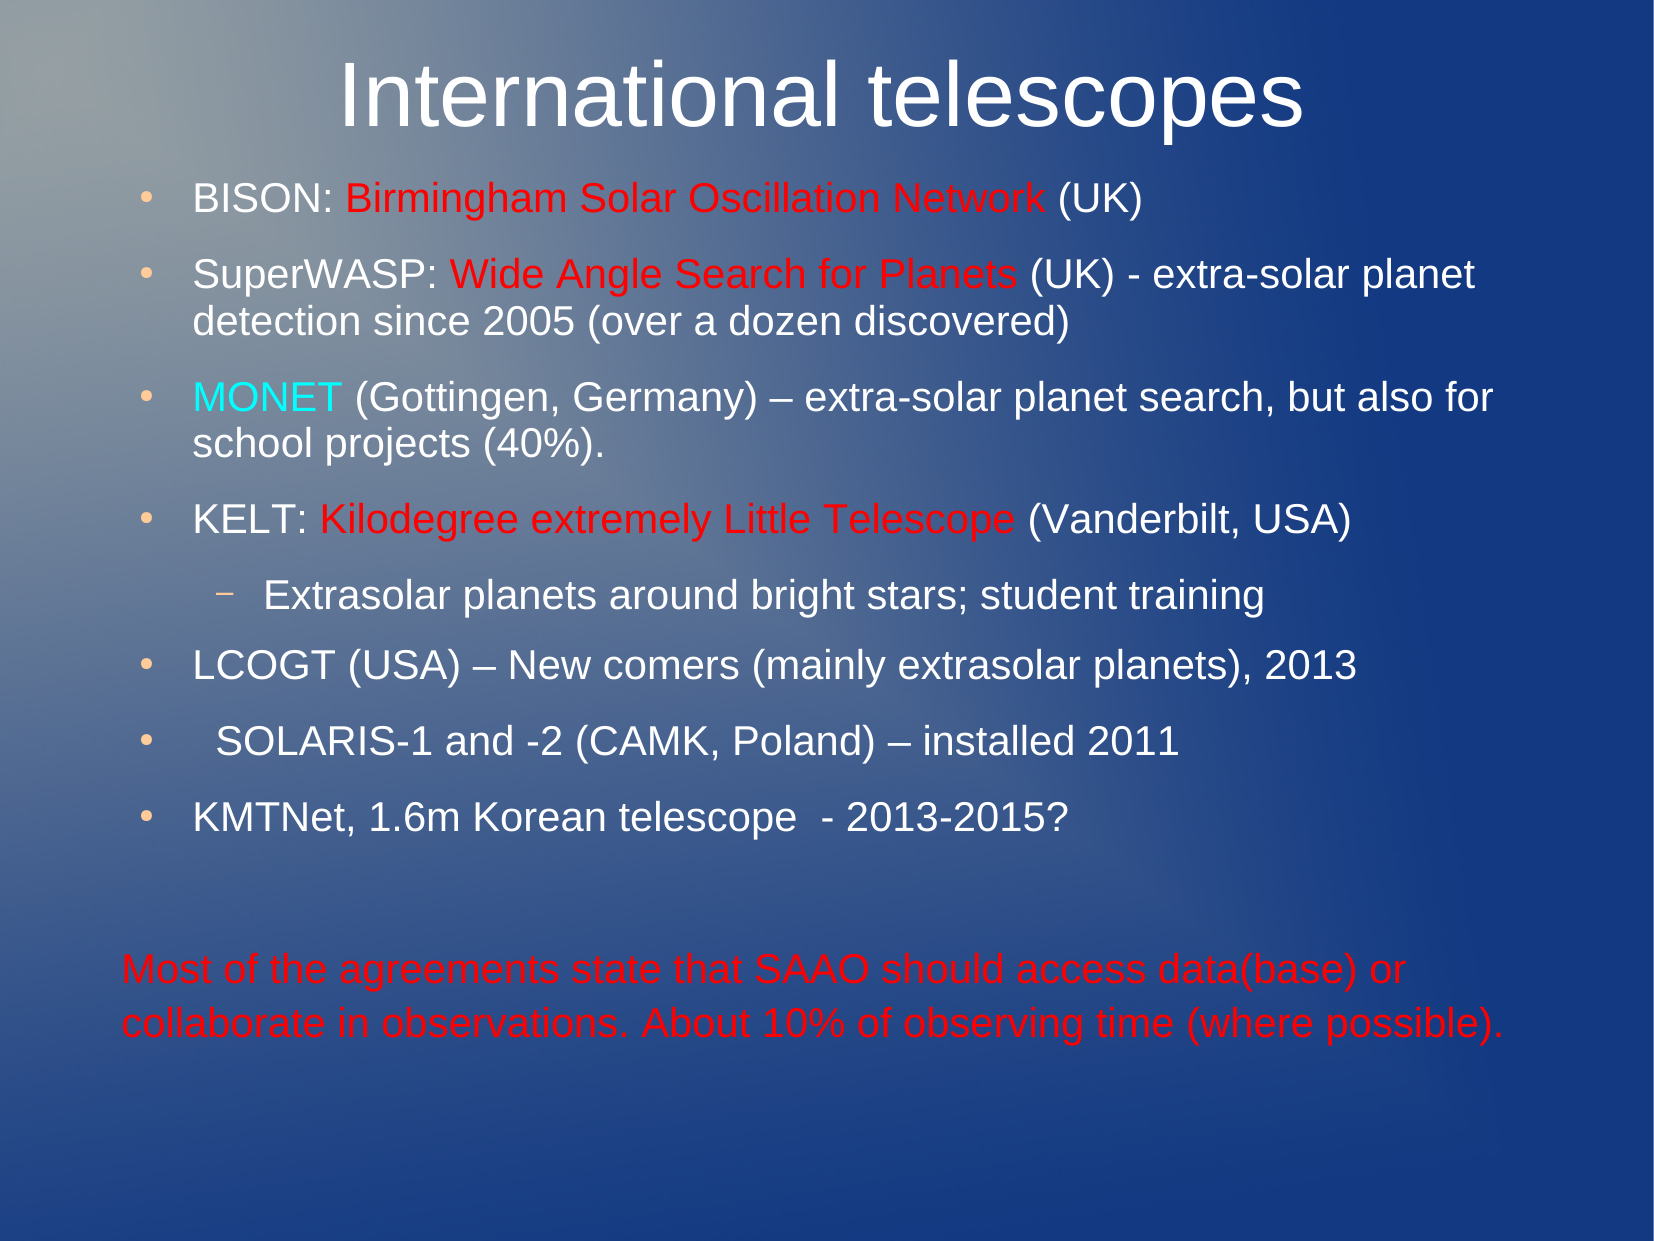

# International telescopes
BISON: Birmingham Solar Oscillation Network (UK)
SuperWASP: Wide Angle Search for Planets (UK) - extra-solar planet detection since 2005 (over a dozen discovered)
MONET (Gottingen, Germany) – extra-solar planet search, but also for school projects (40%).
KELT: Kilodegree extremely Little Telescope (Vanderbilt, USA)
Extrasolar planets around bright stars; student training
LCOGT (USA) – New comers (mainly extrasolar planets), 2013
 SOLARIS-1 and -2 (CAMK, Poland) – installed 2011
KMTNet, 1.6m Korean telescope - 2013-2015?
Most of the agreements state that SAAO should access data(base) or collaborate in observations. About 10% of observing time (where possible).